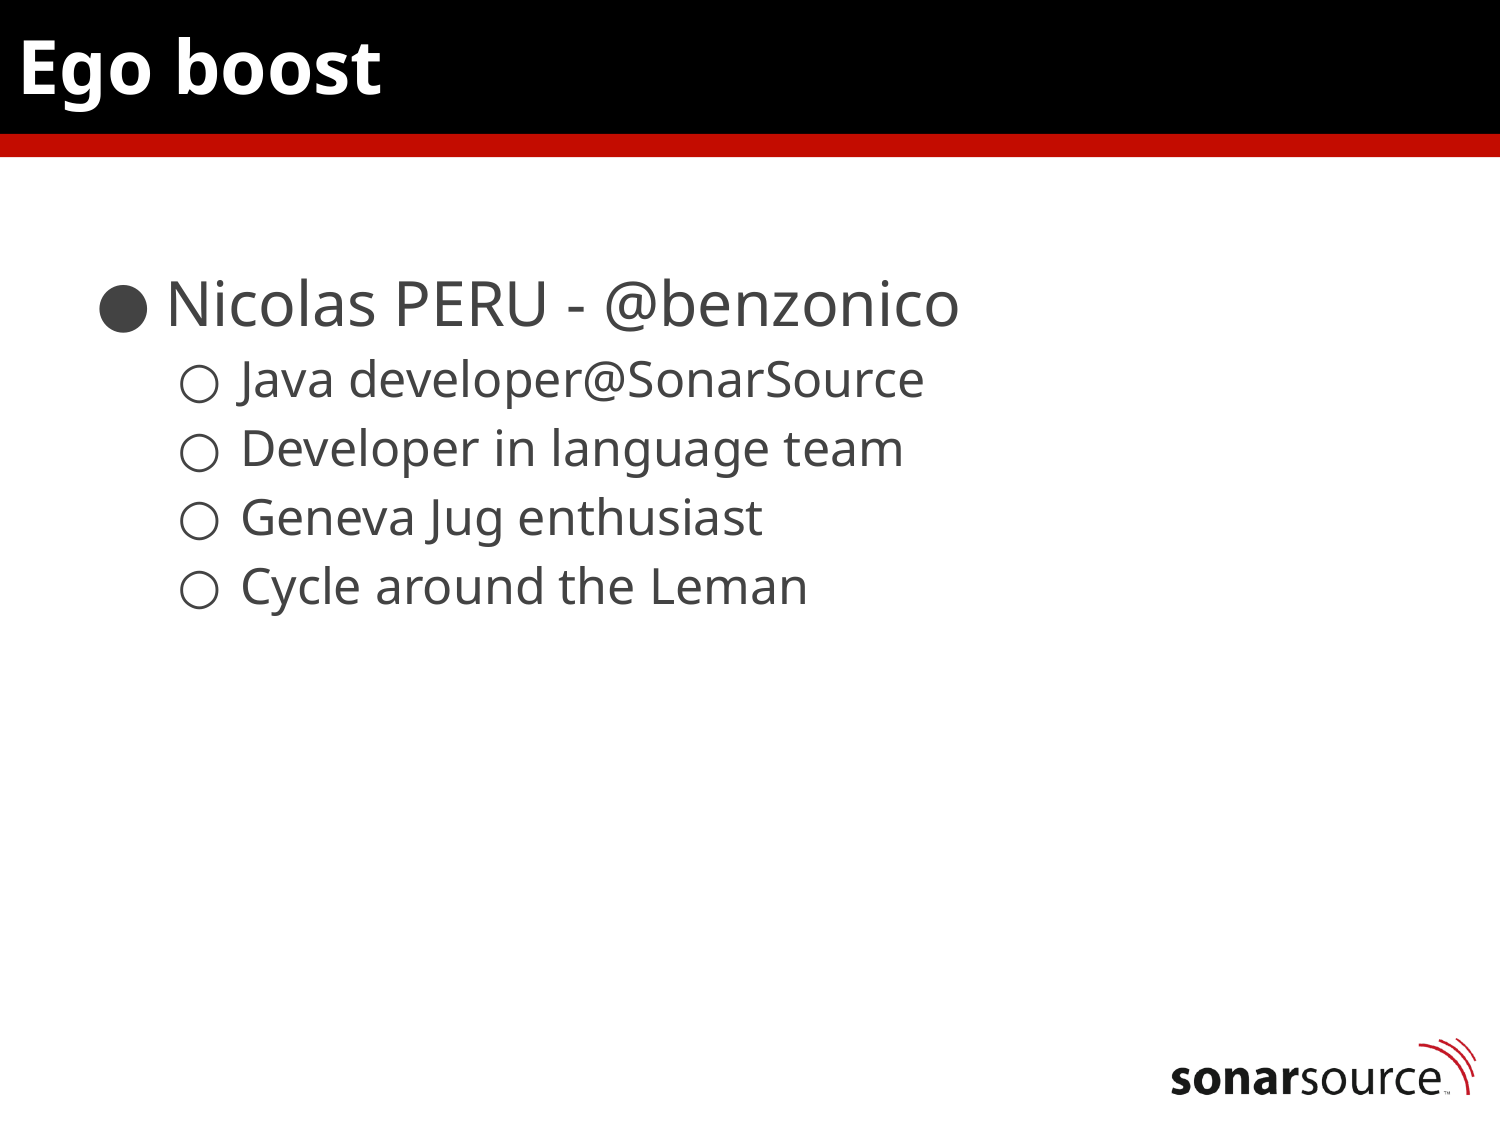

Ego boost
Nicolas PERU - @benzonico
Java developer@SonarSource
Developer in language team
Geneva Jug enthusiast
Cycle around the Leman